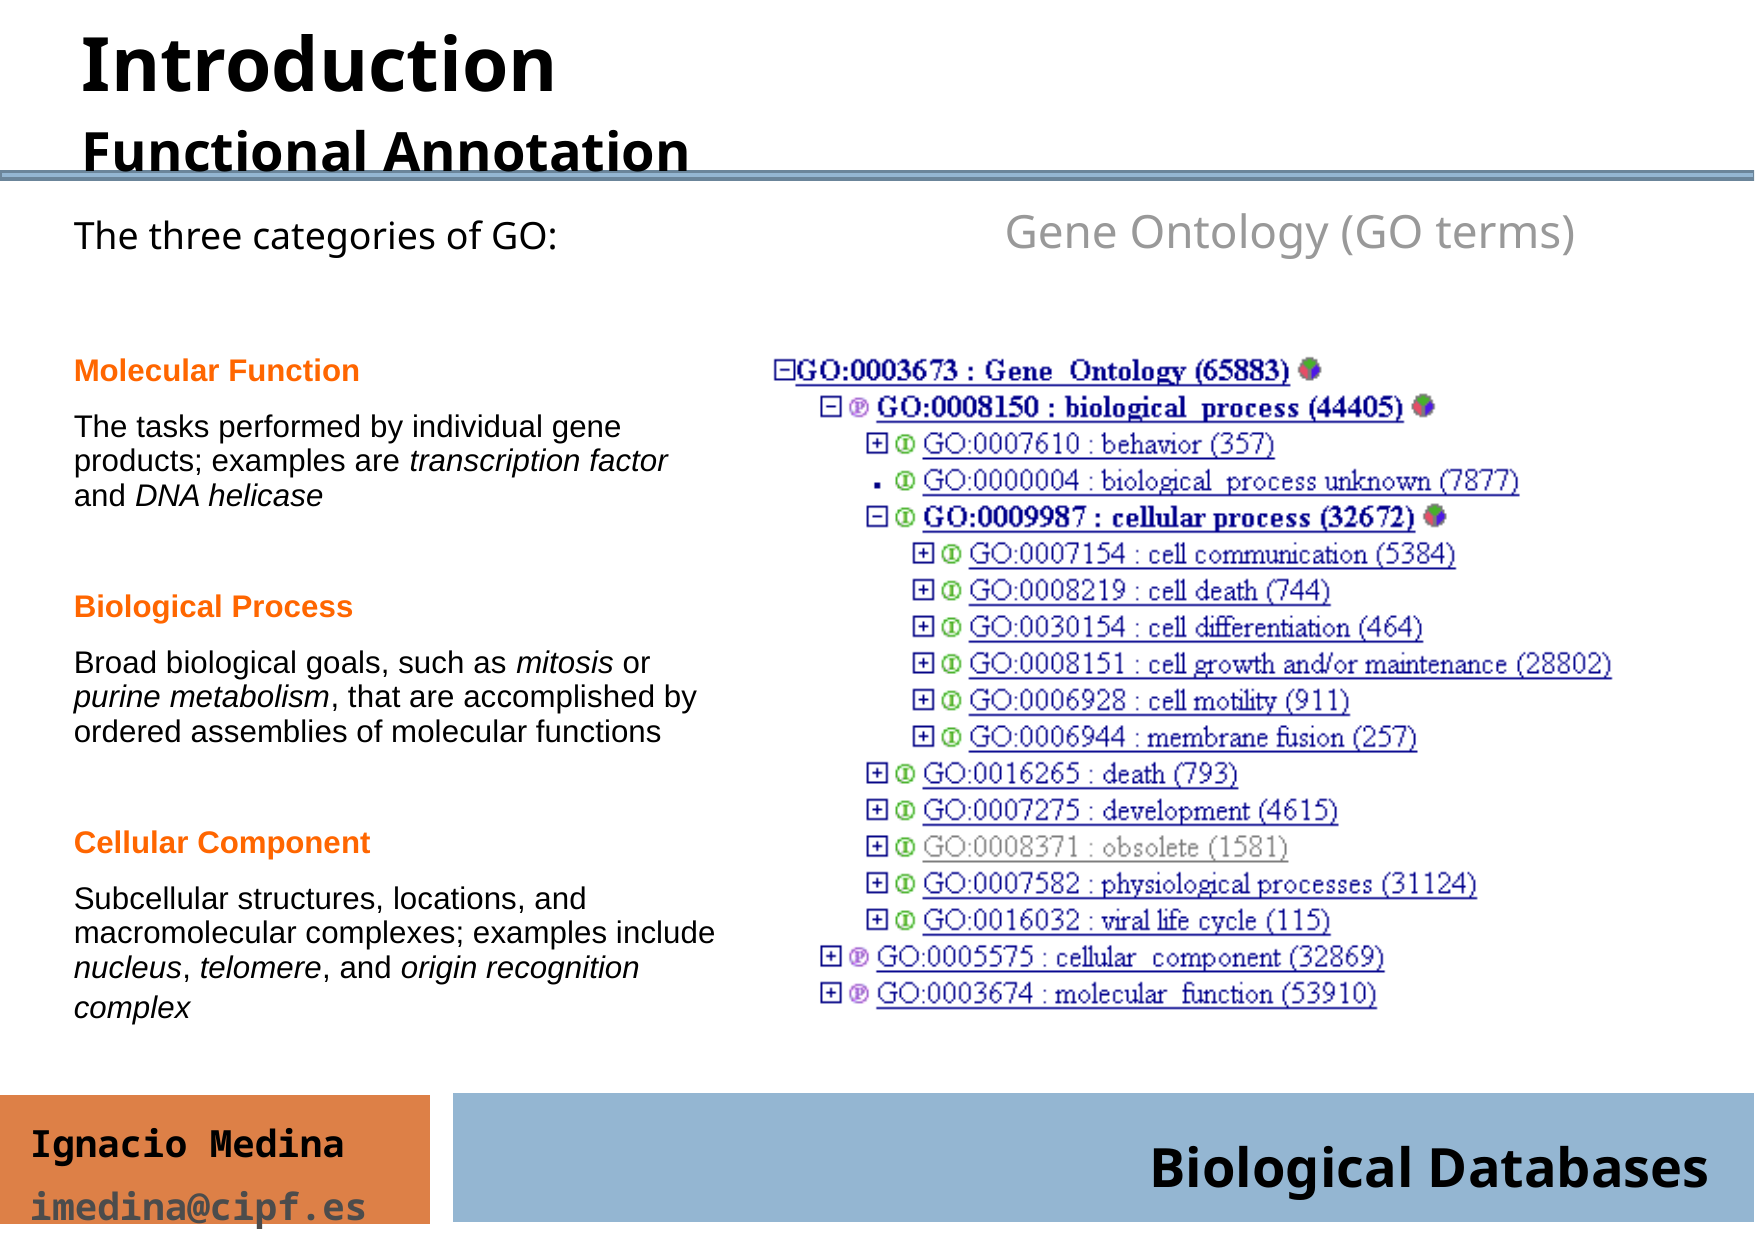

Introduction
Functional Annotation
#
Gene Ontology (GO terms)
The three categories of GO:
Molecular Function
The tasks performed by individual gene products; examples are transcription factor and DNA helicase
Biological Process
Broad biological goals, such as mitosis or purine metabolism, that are accomplished by ordered assemblies of molecular functions
Cellular Component
Subcellular structures, locations, and macromolecular complexes; examples include nucleus, telomere, and origin recognition complex
Ignacio Medina
imedina@cipf.es
Biological Databases